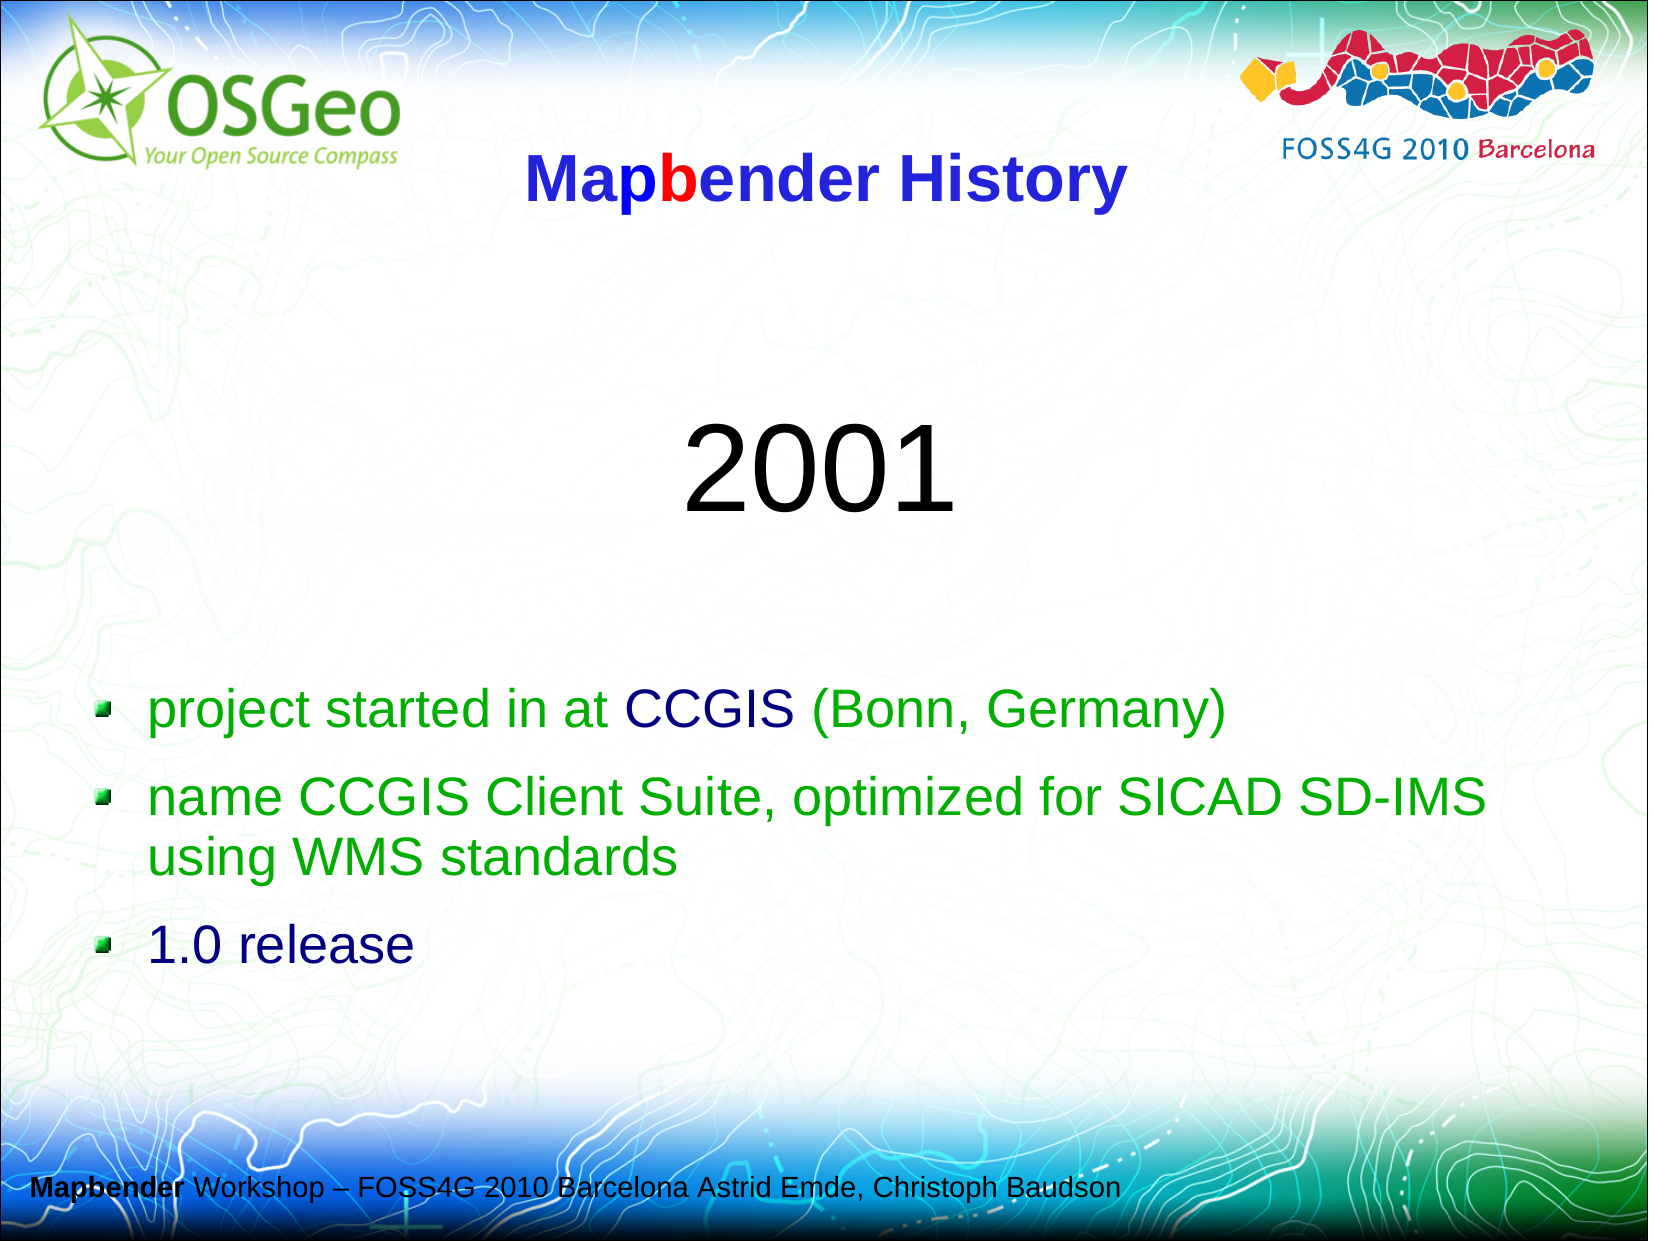

# Mapbender History
2001
project started in at CCGIS (Bonn, Germany)
name CCGIS Client Suite, optimized for SICAD SD-IMS using WMS standards
1.0 release